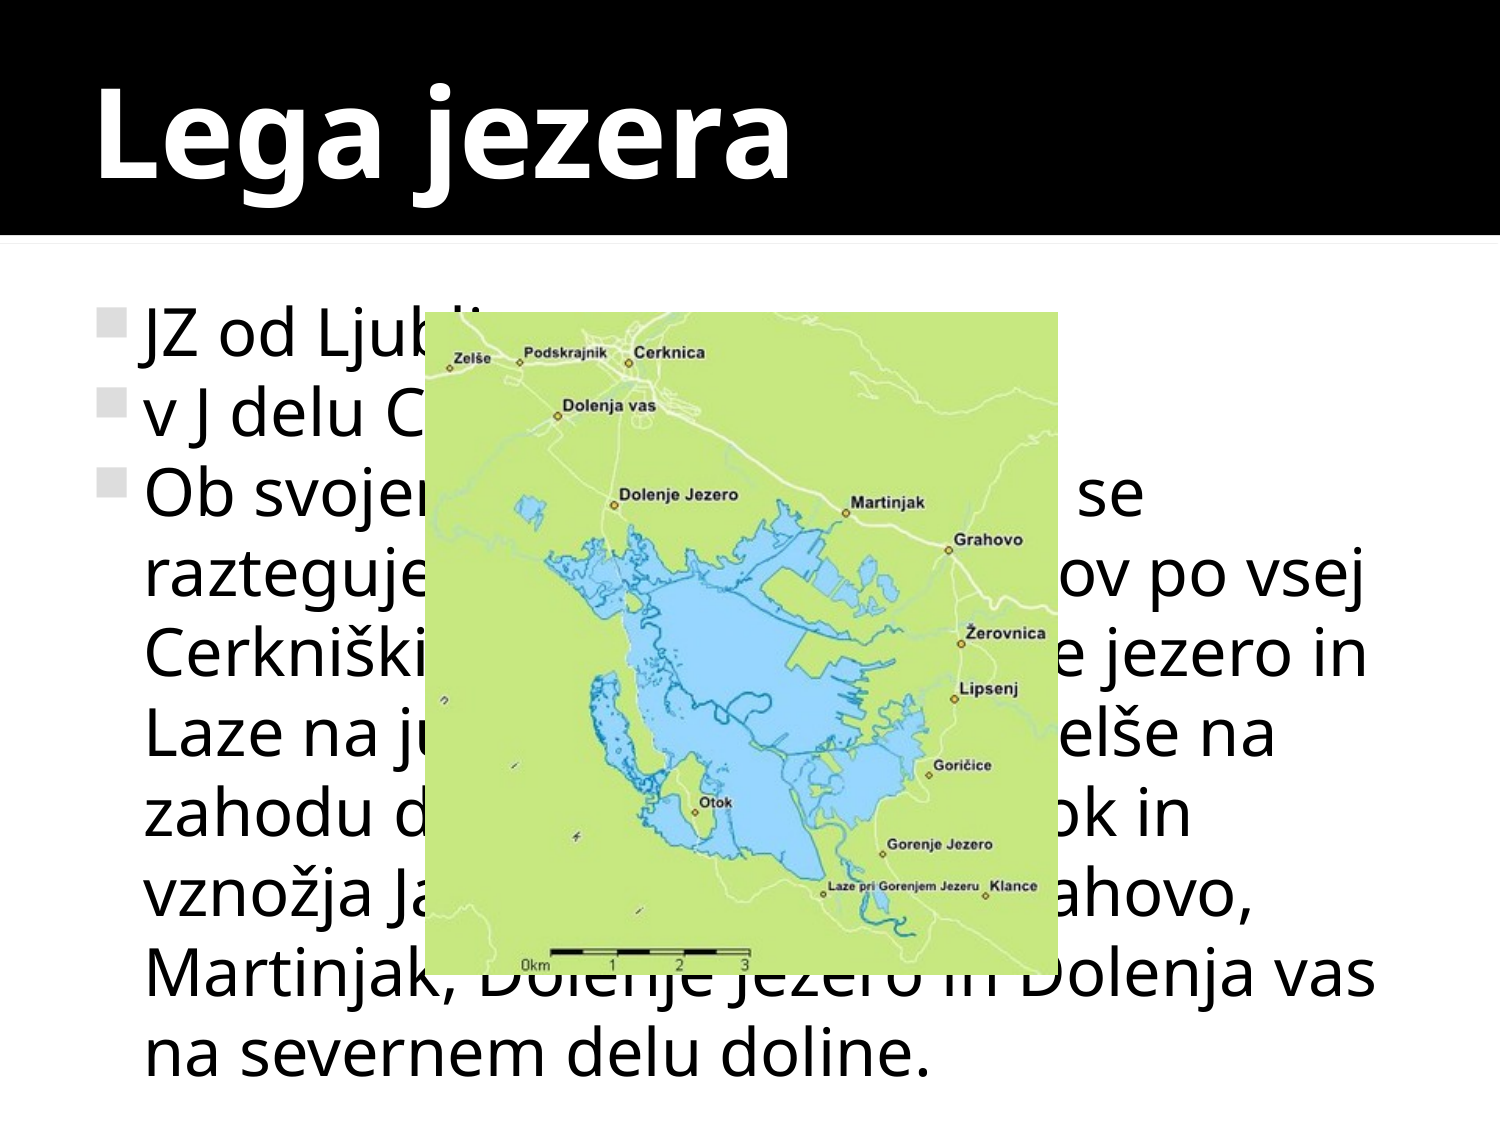

# Lega jezera
JZ od Ljubljane.
v J delu Cerkniškega polja
Ob svojem polnem vodostaju se razteguje ob vznožju Javornikov po vsej Cerkniški dolini od vasi Gornje jezero in Laze na jugovzhodu do vasi Želše na zahodu doline, ter od vasi Otok in vznožja Javornikov do vasi Grahovo, Martinjak, Dolenje Jezero in Dolenja vas na severnem delu doline.